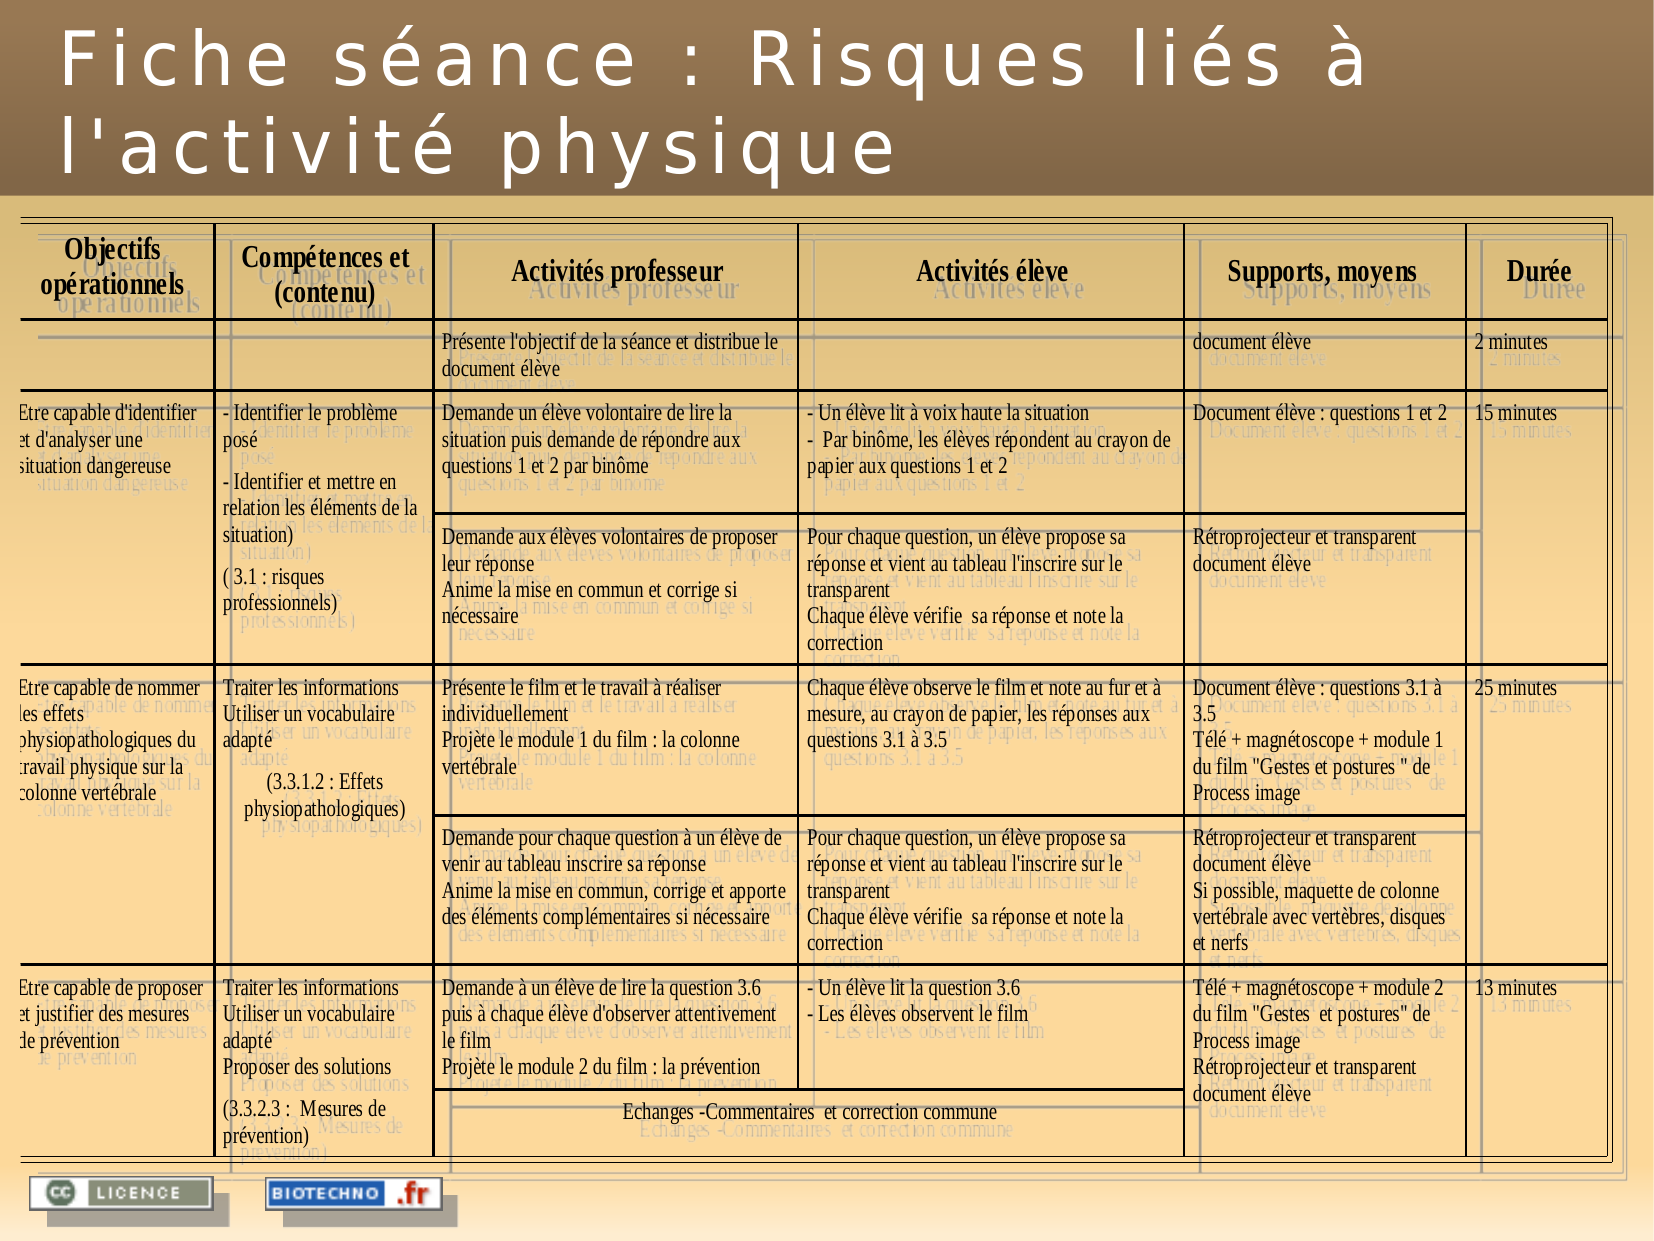

# Fiche séance : Risques liés à l'activité physique